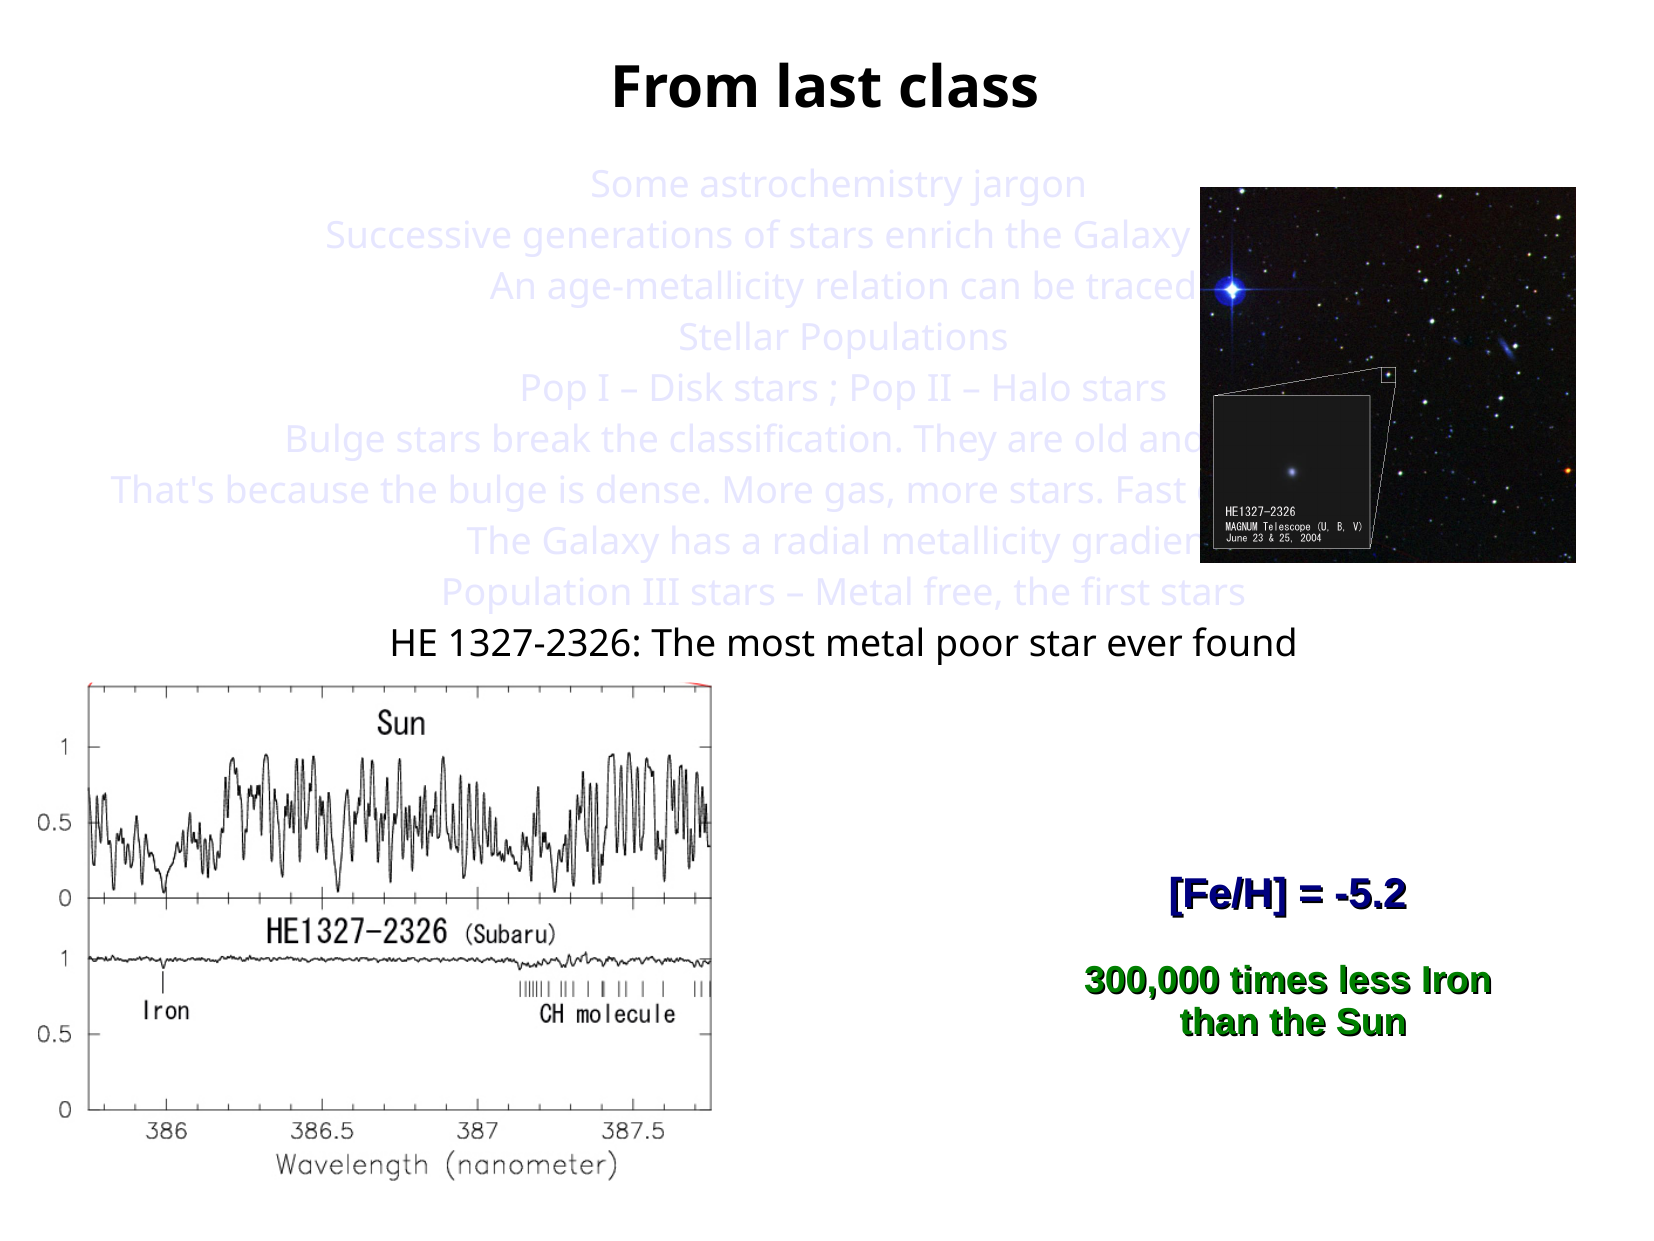

From last class
Some astrochemistry jargon
Successive generations of stars enrich the Galaxy in metals
An age-metallicity relation can be traced
Stellar Populations
Pop I – Disk stars ; Pop II – Halo stars
Bulge stars break the classification. They are old and metal rich.
That's because the bulge is dense. More gas, more stars. Fast chemical enrichment.
The Galaxy has a radial metallicity gradient
Population III stars – Metal free, the first stars
HE 1327-2326: The most metal poor star ever found
[Fe/H] = -5.2
300,000 times less Iron
than the Sun